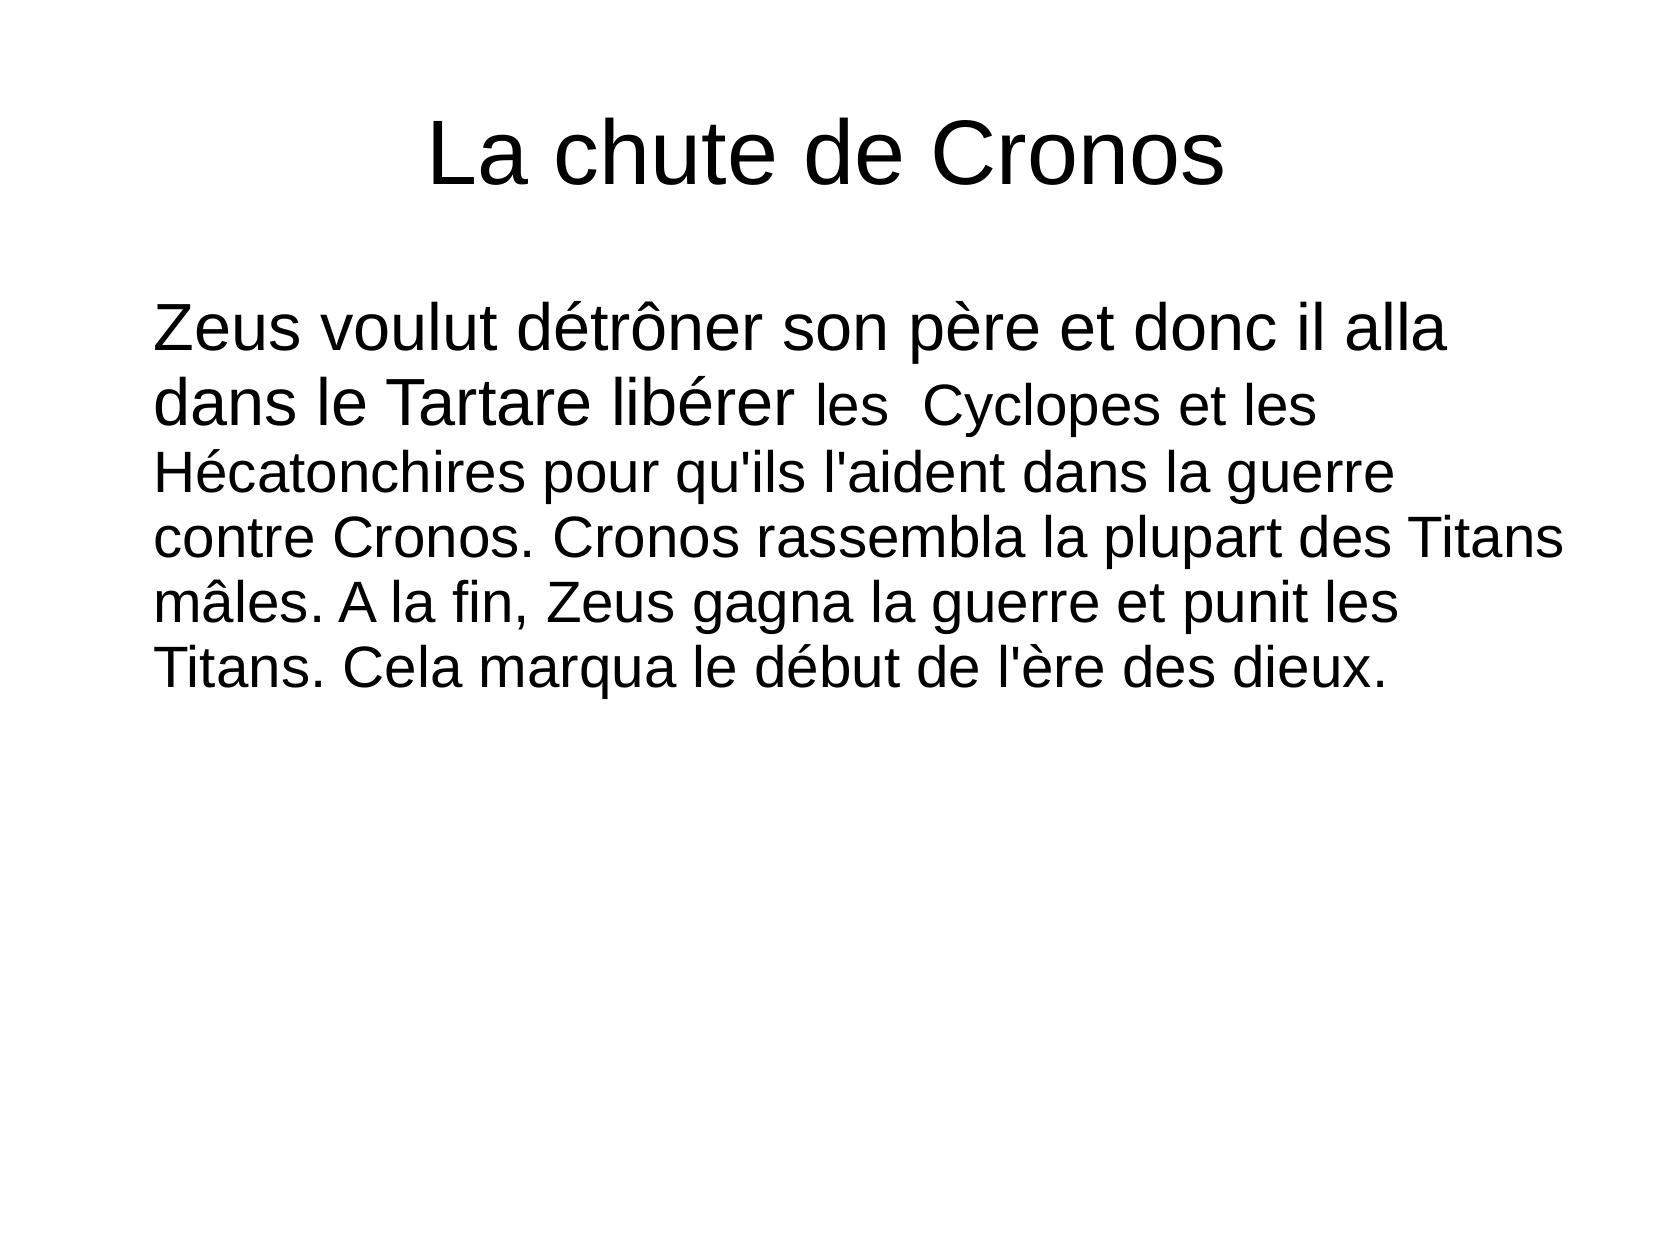

# La chute de Cronos
Zeus voulut détrôner son père et donc il alla dans le Tartare libérer les Cyclopes et les Hécatonchires pour qu'ils l'aident dans la guerre contre Cronos. Cronos rassembla la plupart des Titans mâles. A la fin, Zeus gagna la guerre et punit les Titans. Cela marqua le début de l'ère des dieux.